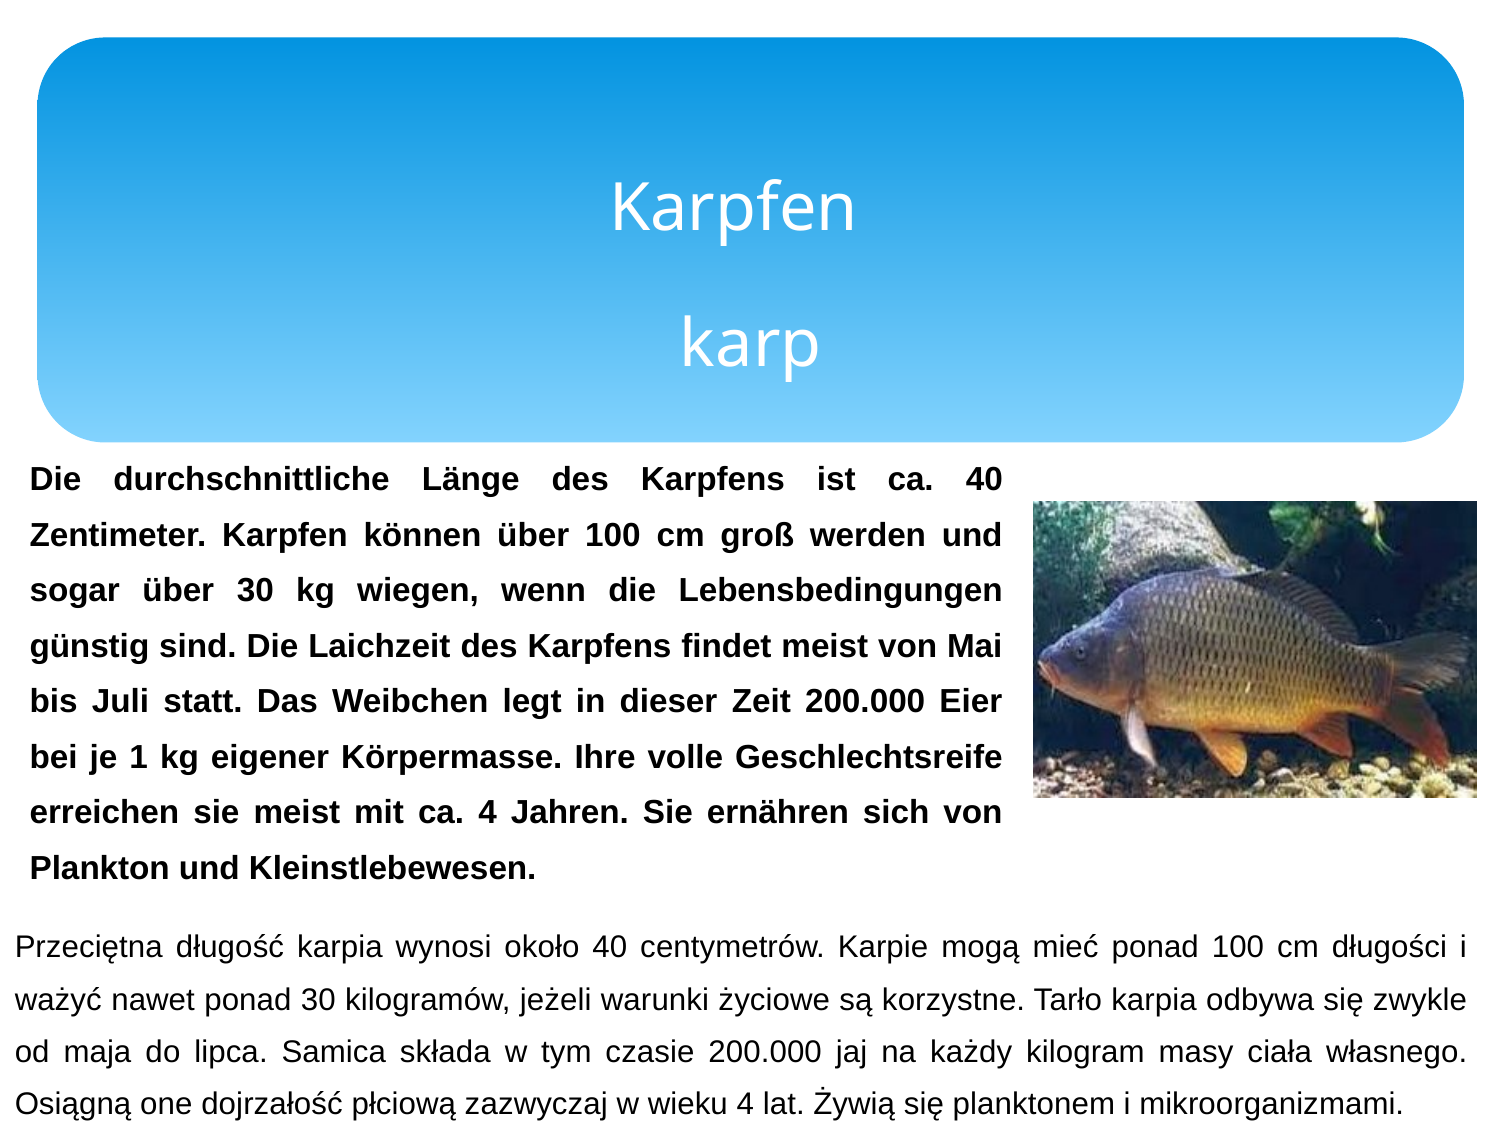

# Karpfen karp
Die durchschnittliche Länge des Karpfens ist ca. 40 Zentimeter. Karpfen können über 100 cm groß werden und sogar über 30 kg wiegen, wenn die Lebensbedingungen günstig sind. Die Laichzeit des Karpfens findet meist von Mai bis Juli statt. Das Weibchen legt in dieser Zeit 200.000 Eier bei je 1 kg eigener Körpermasse. Ihre volle Geschlechtsreife erreichen sie meist mit ca. 4 Jahren. Sie ernähren sich von Plankton und Kleinstlebewesen.
Przeciętna długość karpia wynosi około 40 centymetrów. Karpie mogą mieć ponad 100 cm długości i ważyć nawet ponad 30 kilogramów, jeżeli warunki życiowe są korzystne. Tarło karpia odbywa się zwykle od maja do lipca. Samica składa w tym czasie 200.000 jaj na każdy kilogram masy ciała własnego. Osiągną one dojrzałość płciową zazwyczaj w wieku 4 lat. Żywią się planktonem i mikroorganizmami.